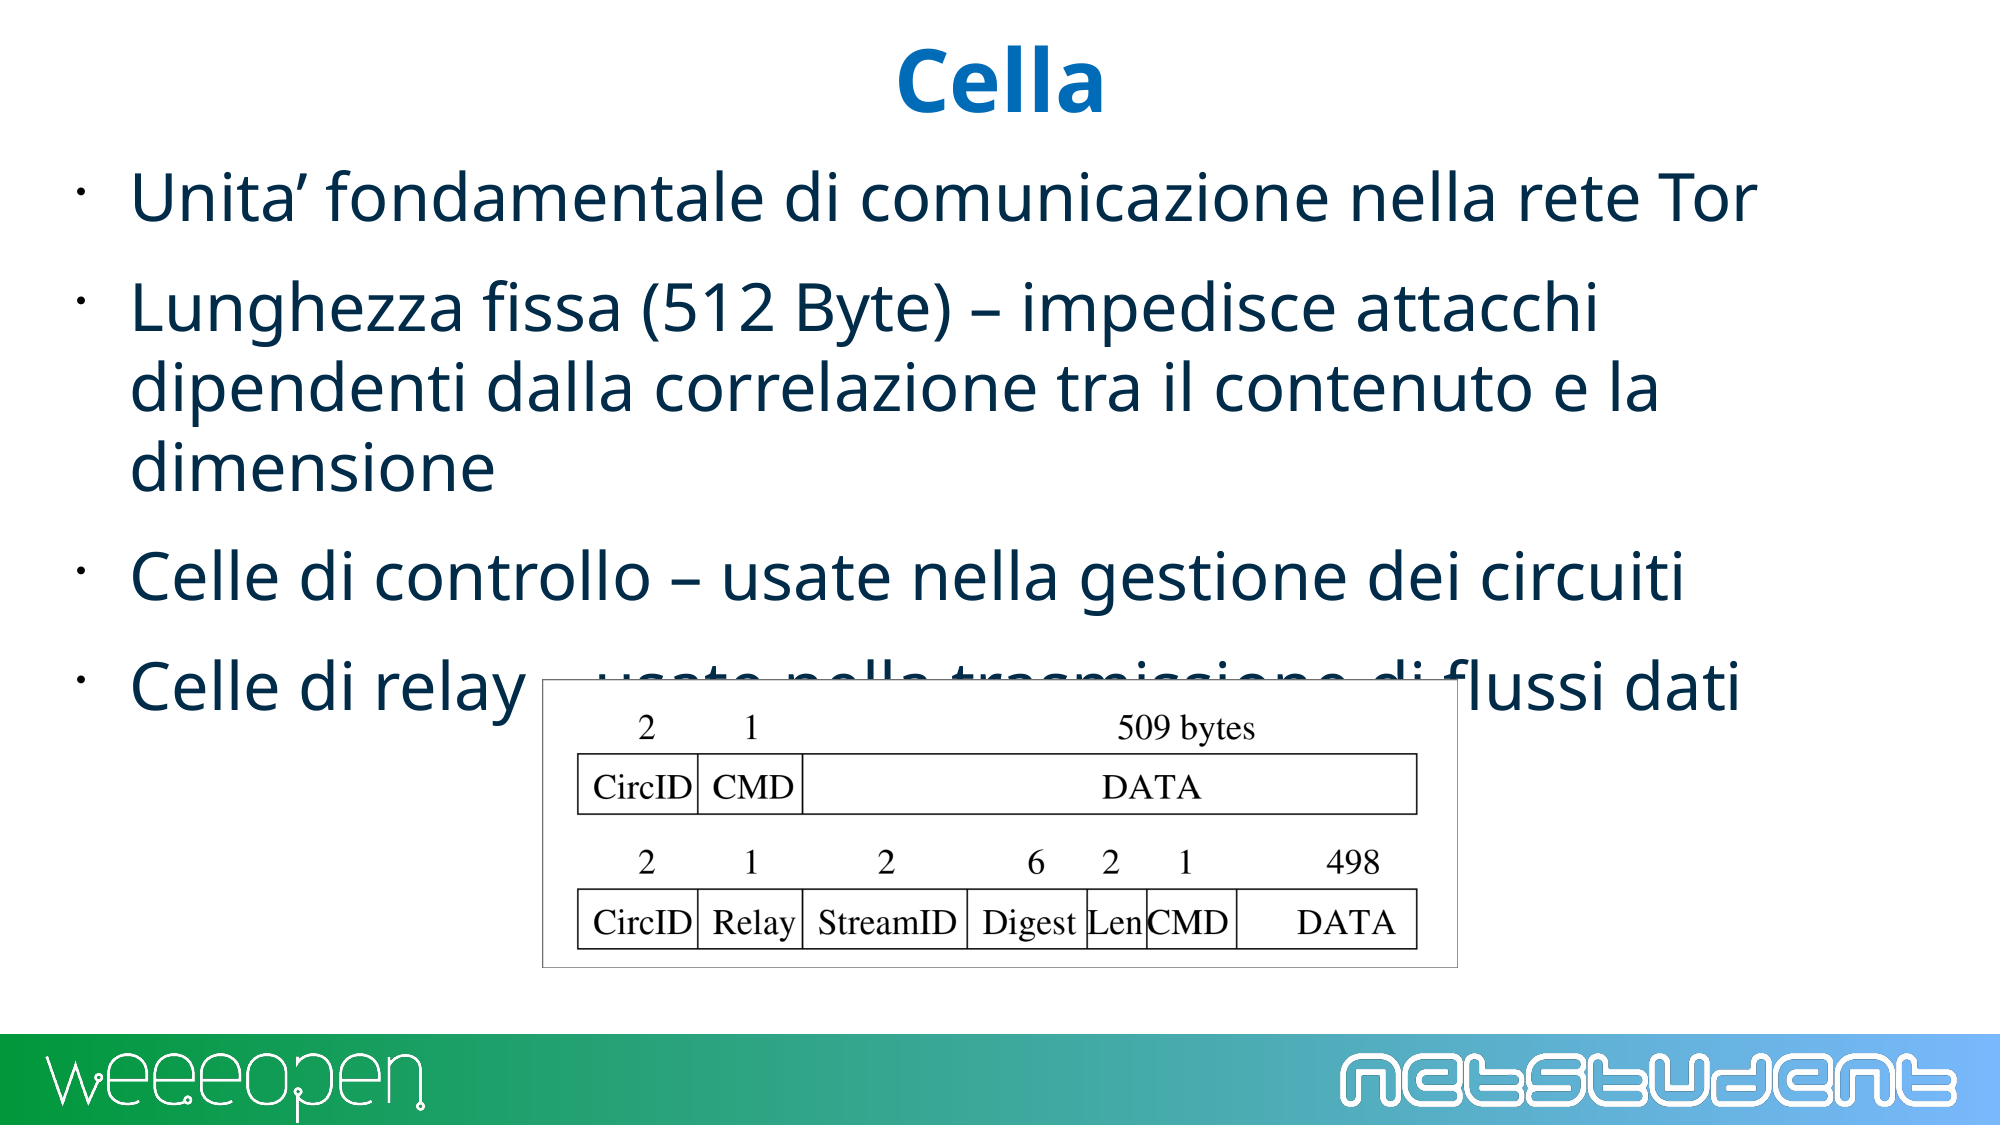

# Cella
Unita’ fondamentale di comunicazione nella rete Tor
Lunghezza fissa (512 Byte) – impedisce attacchi dipendenti dalla correlazione tra il contenuto e la dimensione
Celle di controllo – usate nella gestione dei circuiti
Celle di relay – usate nella trasmissione di flussi dati